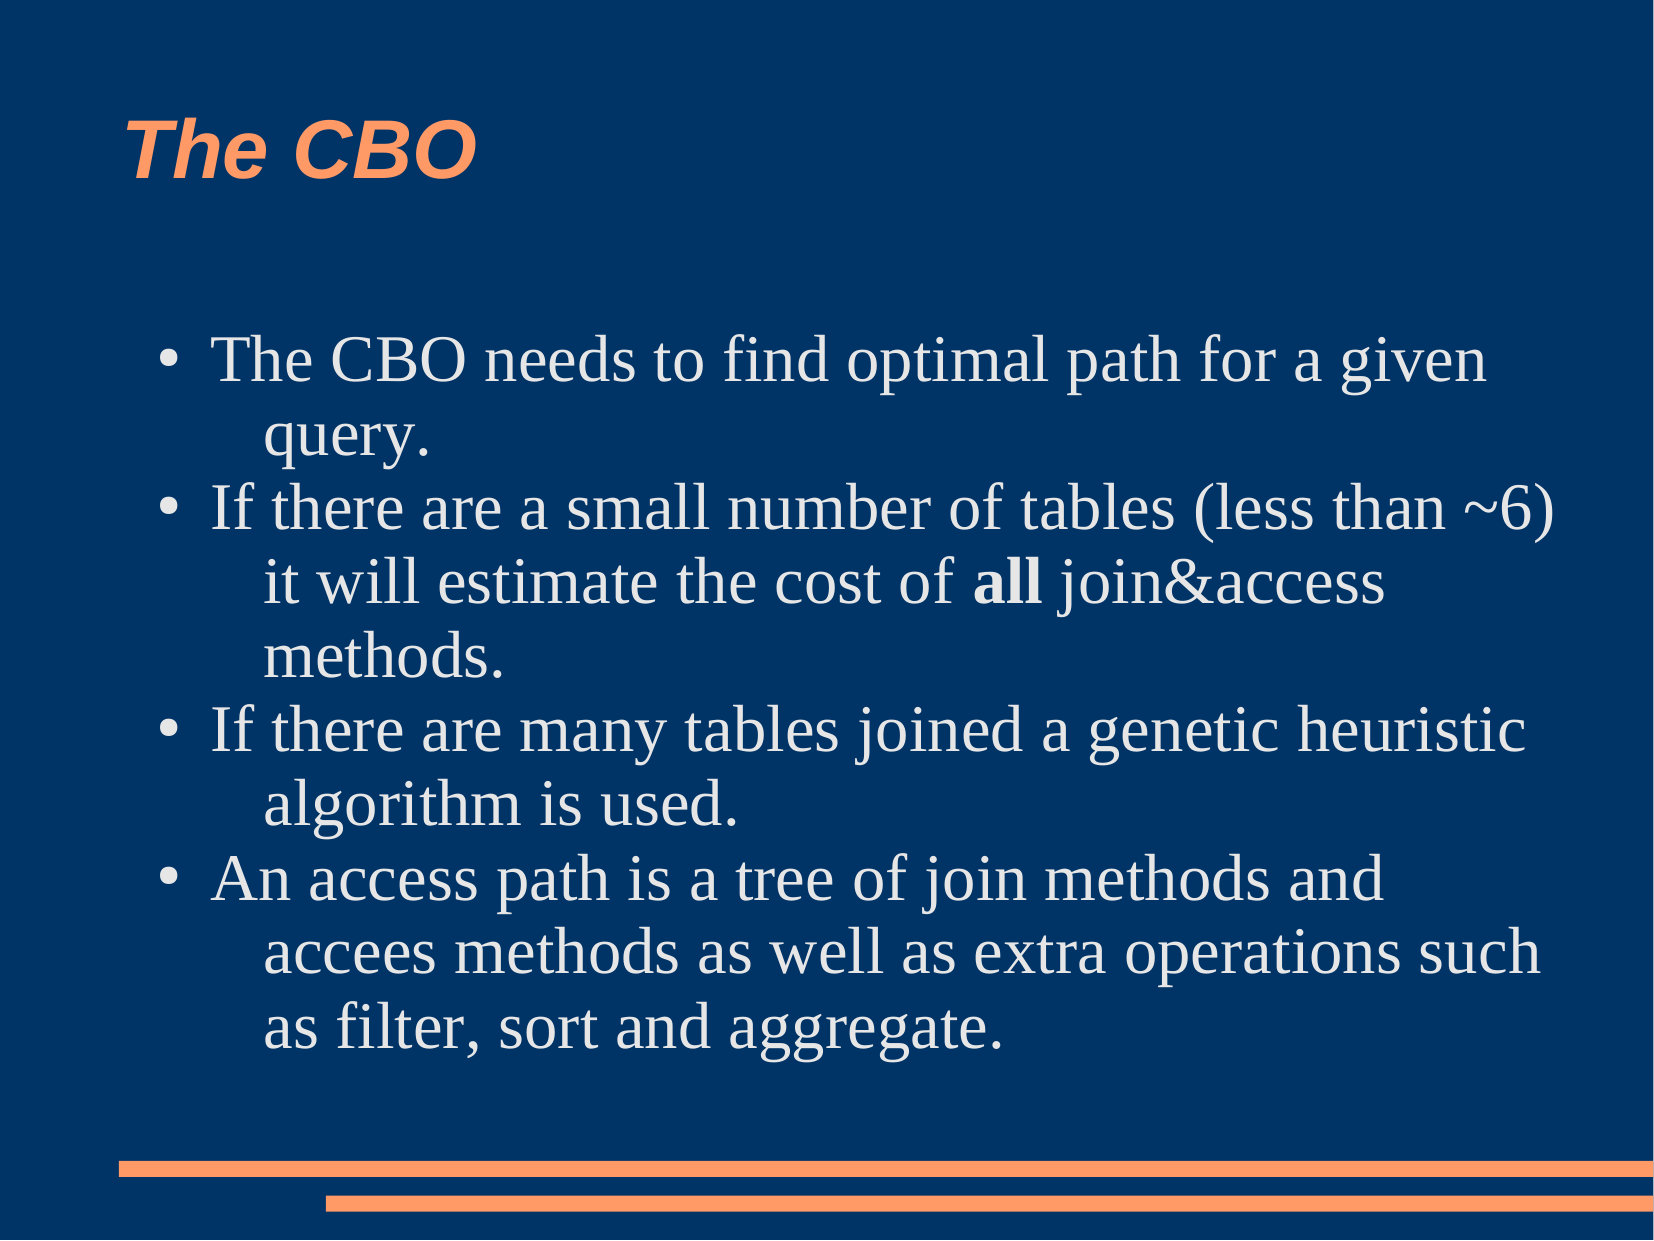

# The CBO
The CBO needs to find optimal path for a given query.
If there are a small number of tables (less than ~6) it will estimate the cost of all join&access methods.
If there are many tables joined a genetic heuristic algorithm is used.
An access path is a tree of join methods and accees methods as well as extra operations such as filter, sort and aggregate.